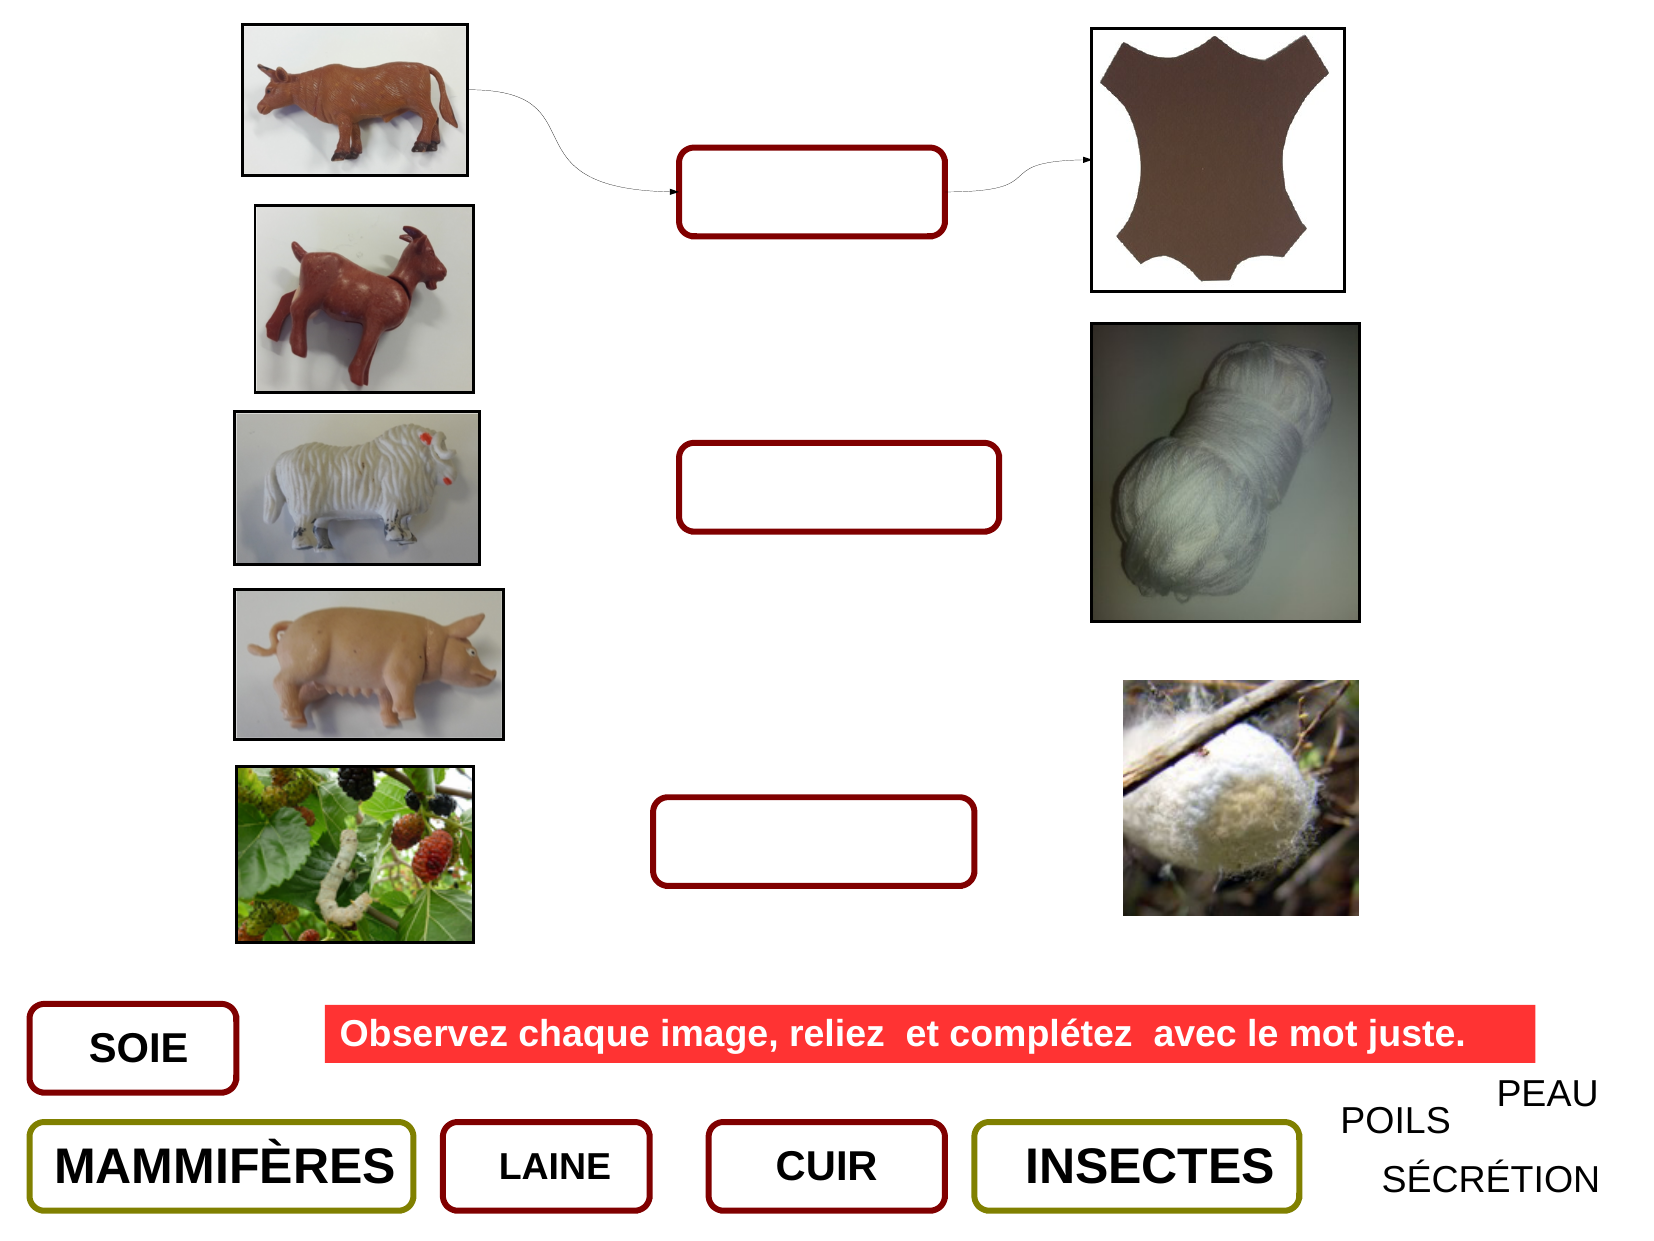

SOIE
Observez chaque image, reliez et complétez avec le mot juste.
PEAU
POILS
 MAMMIFÈRES
 LAINE
CUIR
 INSECTES
SÉCRÉTION